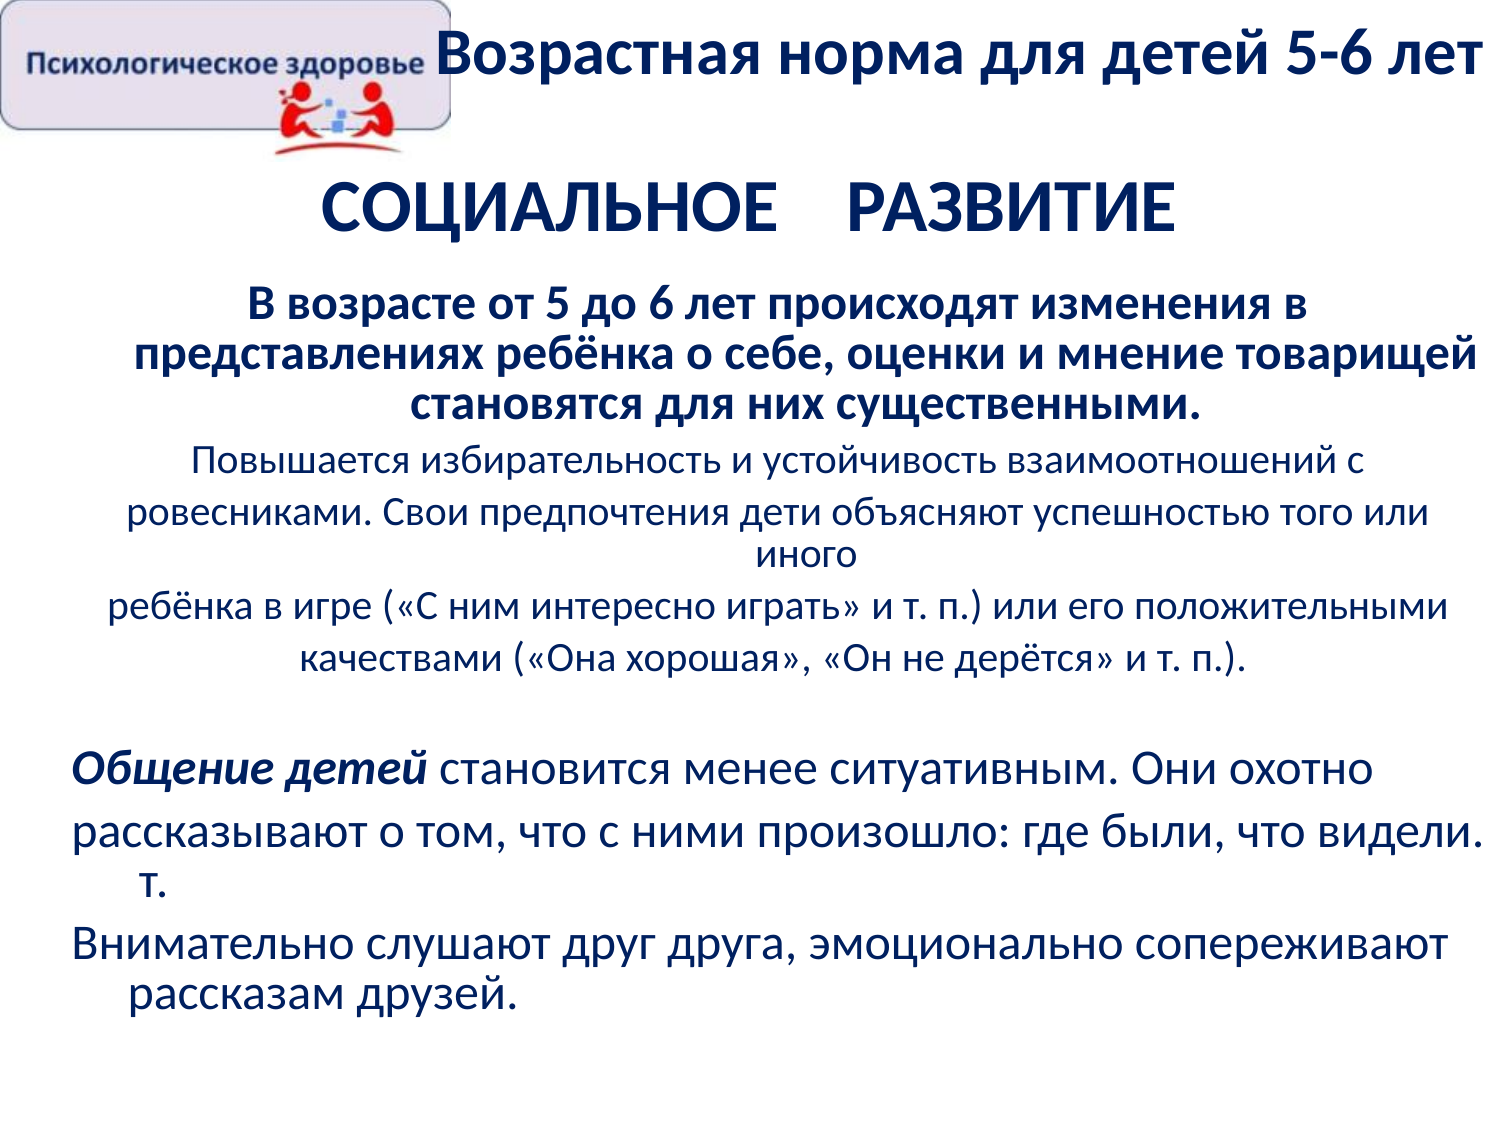

Возрастная норма для детей 5-6 лет
СОЦИАЛЬНОЕ РАЗВИТИЕ
# В возрасте от 5 до 6 лет происходят изменения в представлениях ребёнка о себе, оценки и мнение товарищей становятся для них существенными.
Повышается избирательность и устойчивость взаимоотношений с
ровесниками. Свои предпочтения дети объясняют успешностью того или иного
ребёнка в игре («С ним интересно играть» и т. п.) или его положительными
качествами («Она хорошая», «Он не дерётся» и т. п.).
Общение детей становится менее ситуативным. Они охотно
рассказывают о том, что с ними произошло: где были, что видели. т.
Внимательно слушают друг друга, эмоционально сопереживают рассказам друзей.